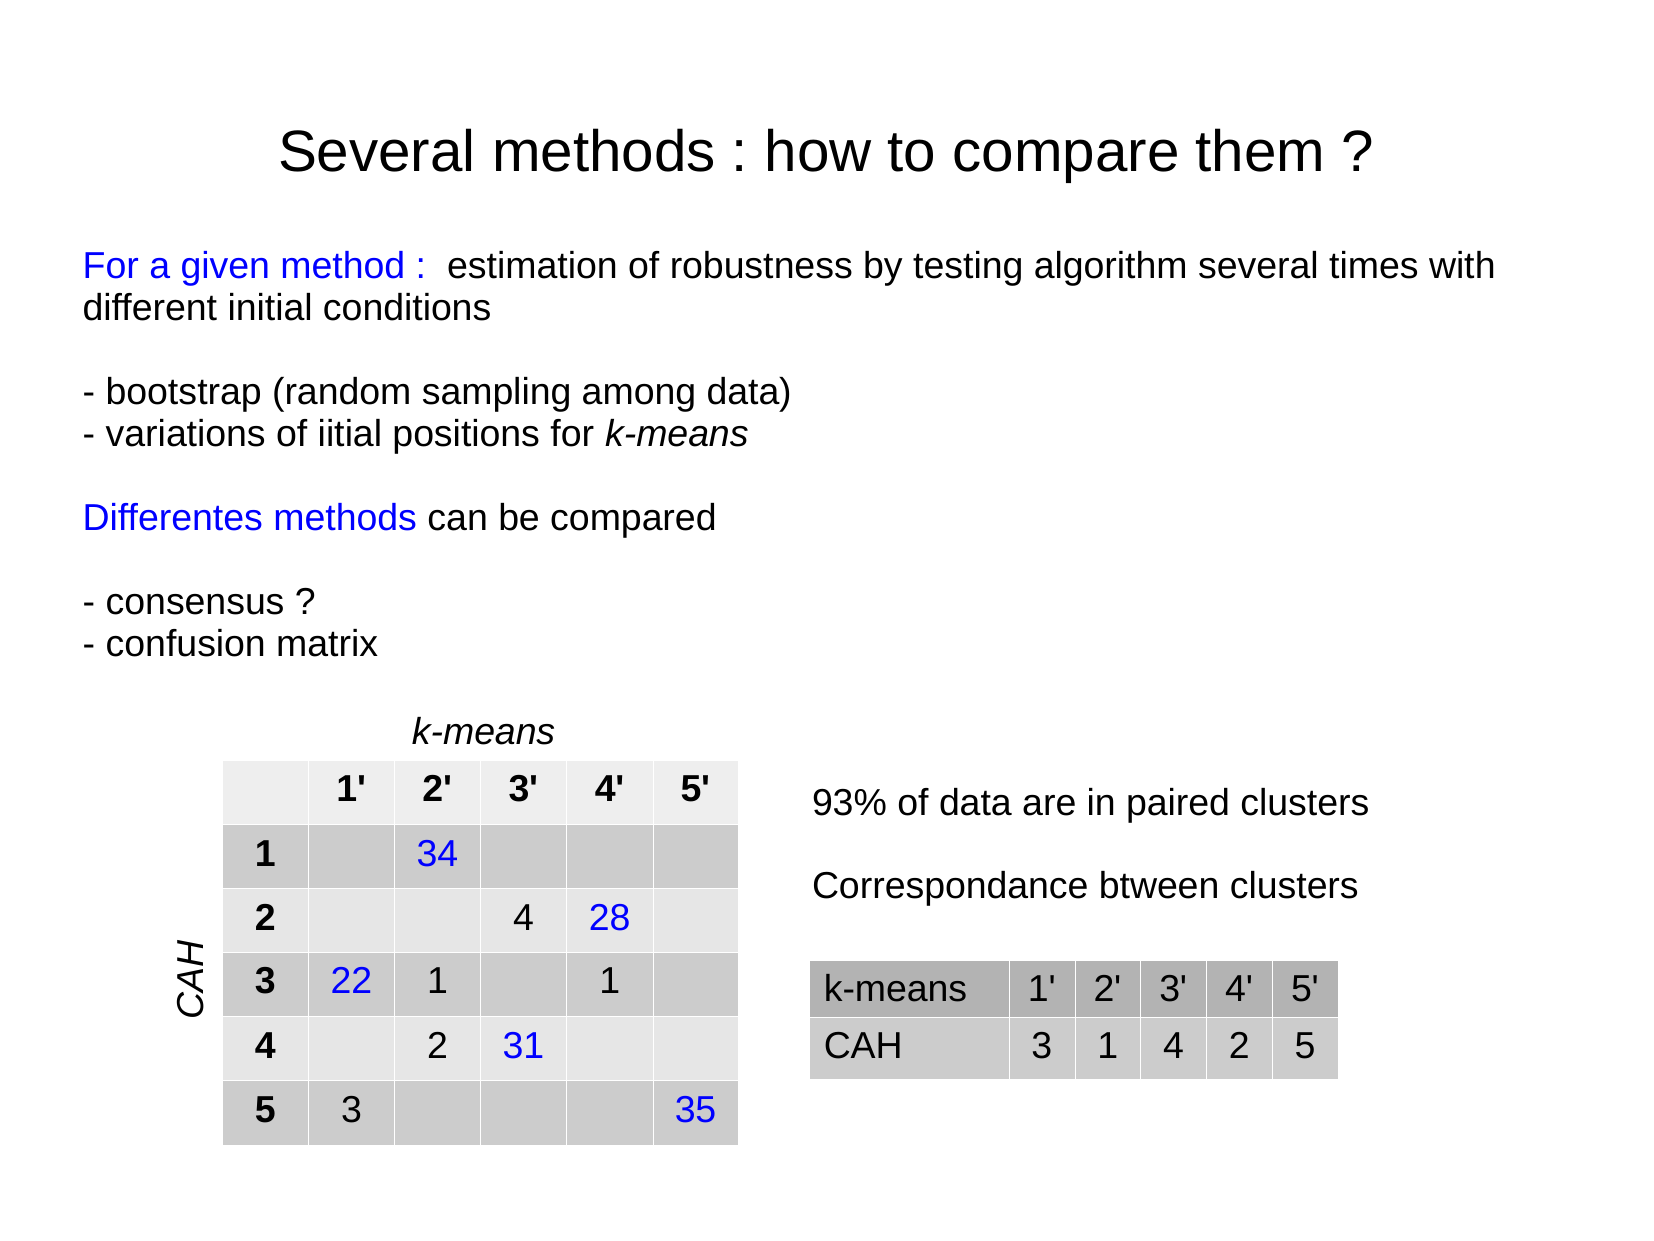

Several methods : how to compare them ?
# For a given method : estimation of robustness by testing algorithm several times with different initial conditions
- bootstrap (random sampling among data)
- variations of iitial positions for k-means
Differentes methods can be compared
- consensus ?
- confusion matrix
k-means
| | 1' | 2' | 3' | 4' | 5' |
| --- | --- | --- | --- | --- | --- |
| 1 | | 34 | | | |
| 2 | | | 4 | 28 | |
| 3 | 22 | 1 | | 1 | |
| 4 | | 2 | 31 | | |
| 5 | 3 | | | | 35 |
93% of data are in paired clusters
Correspondance btween clusters
CAH
| k-means | 1' | 2' | 3' | 4' | 5' |
| --- | --- | --- | --- | --- | --- |
| CAH | 3 | 1 | 4 | 2 | 5 |